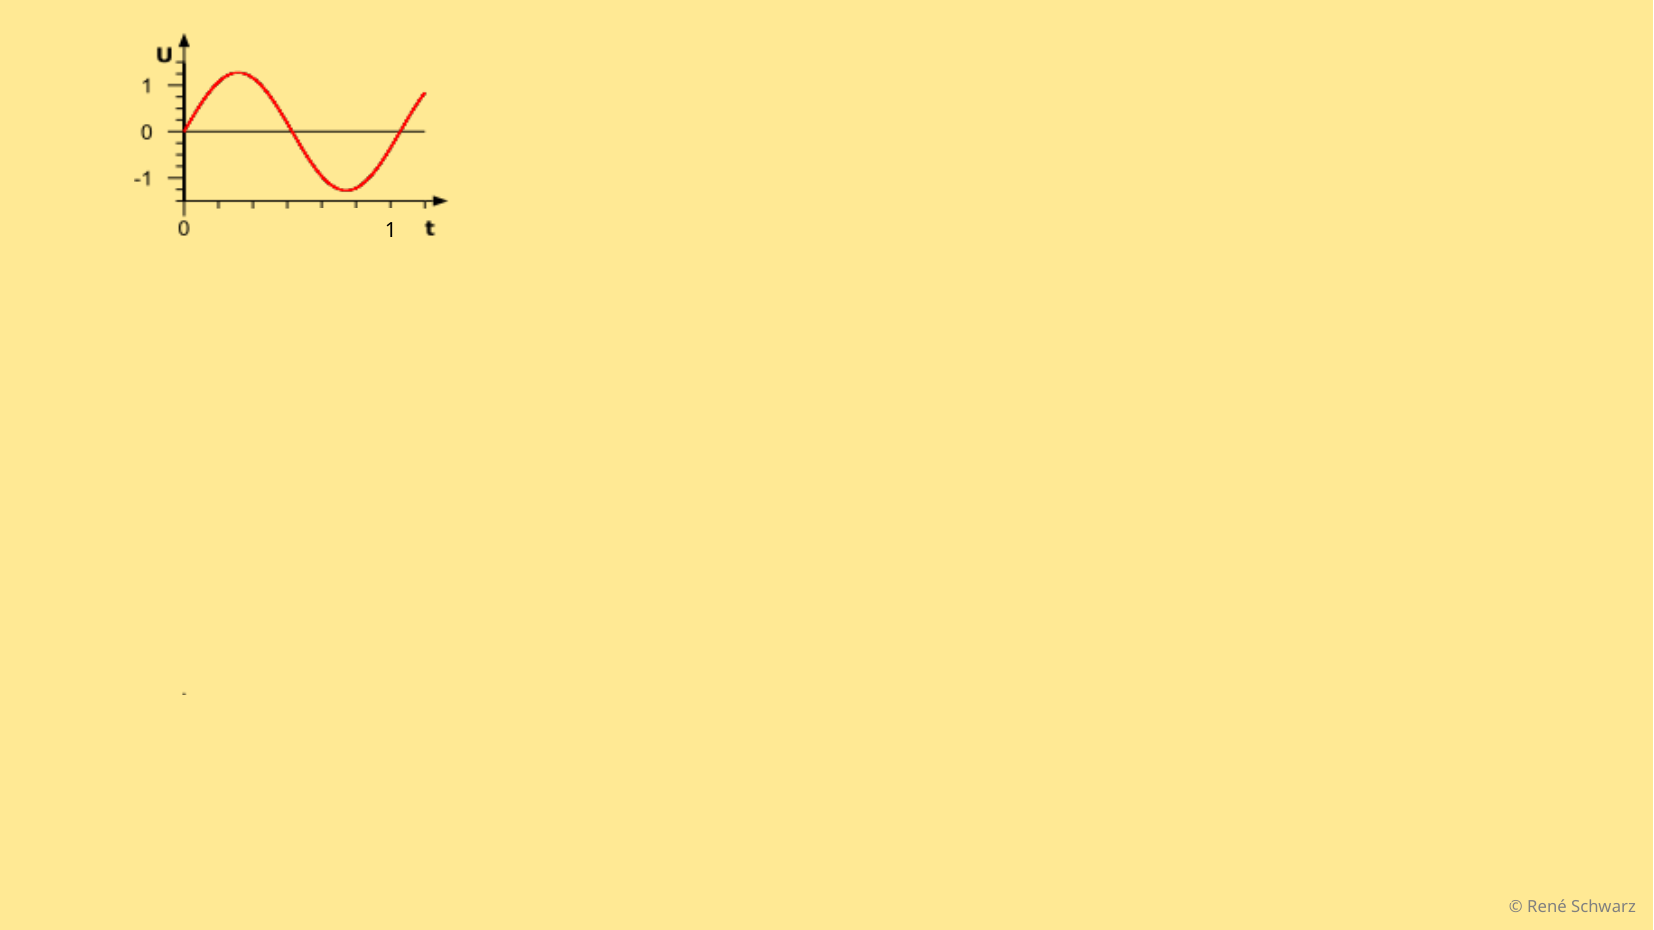

1
 1
 1
 1
 1
 1
 1
 1
 1
 1
 1
 1
© René Schwarz